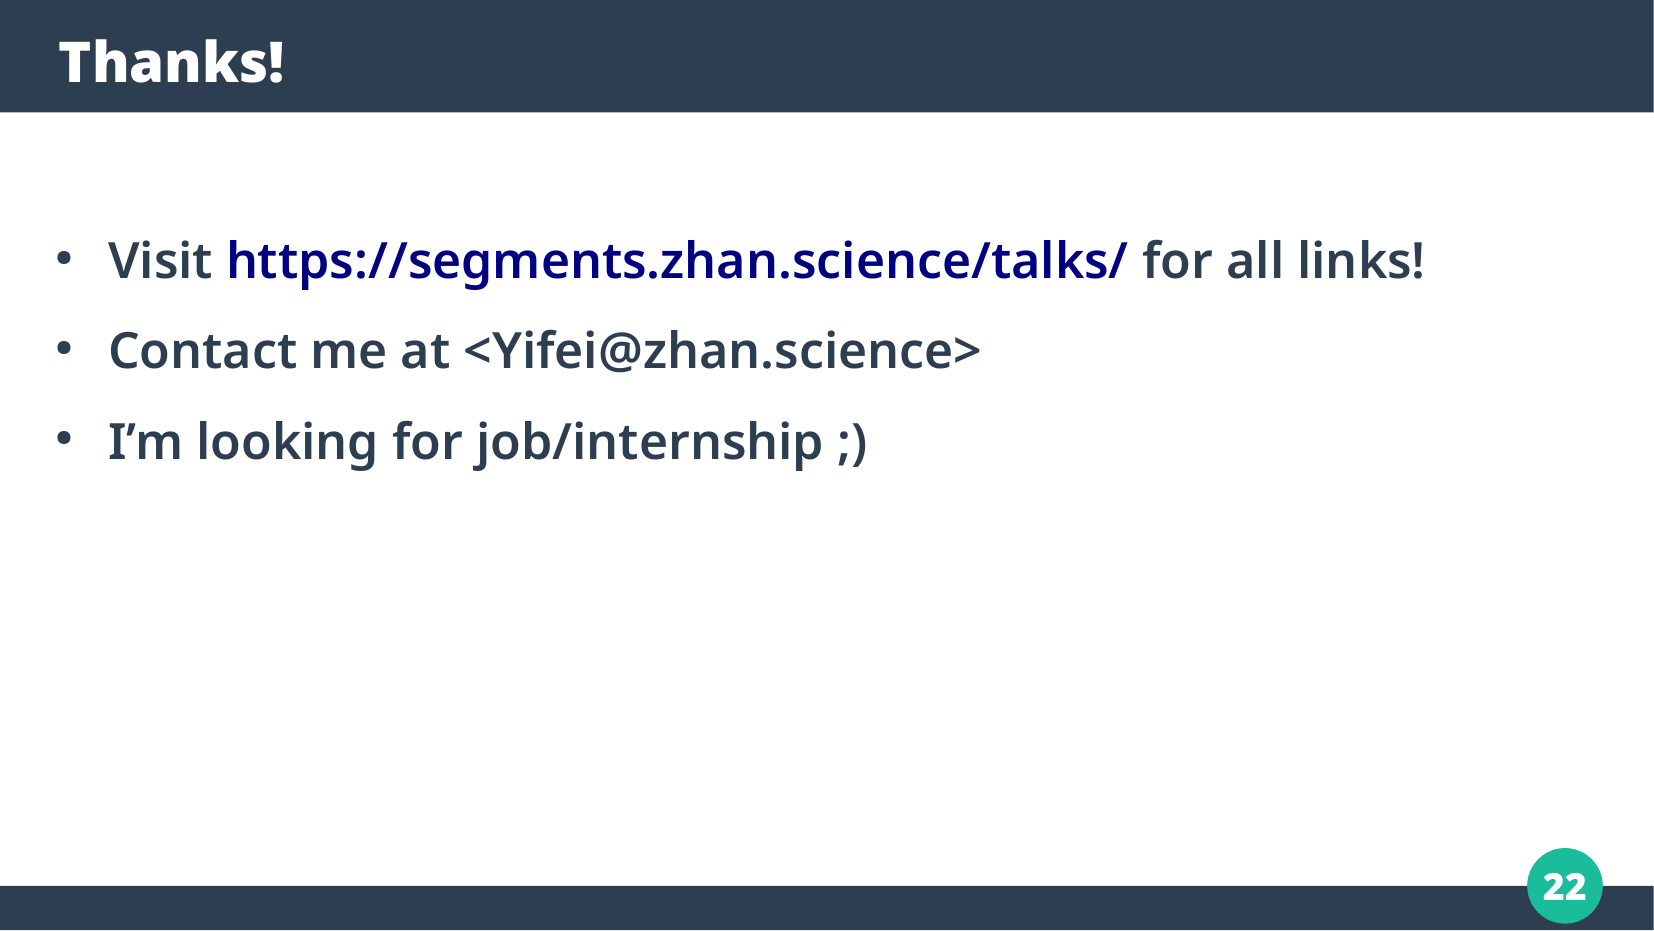

# Thanks!
Visit https://segments.zhan.science/talks/ for all links!
Contact me at <Yifei@zhan.science>
I’m looking for job/internship ;)